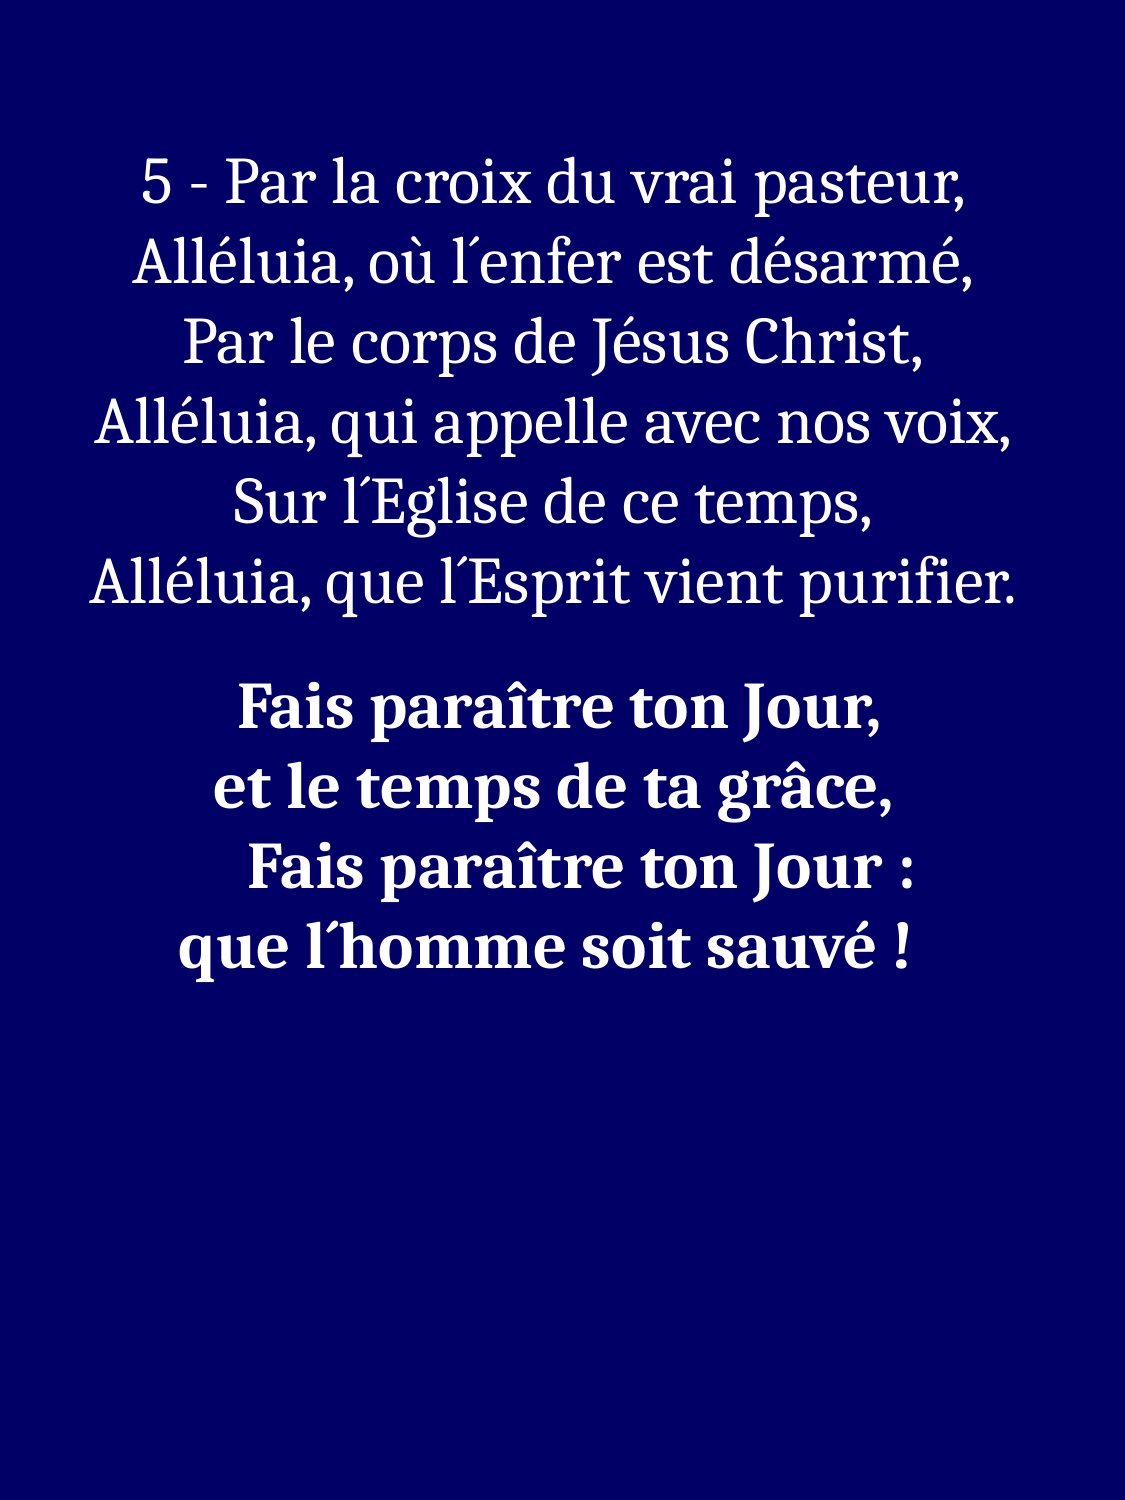

5 - Par la croix du vrai pasteur,
Alléluia, où l´enfer est désarmé,
Par le corps de Jésus Christ,
Alléluia, qui appelle avec nos voix,
Sur l´Eglise de ce temps,
Alléluia, que l´Esprit vient purifier.
 Fais paraître ton Jour,
et le temps de ta grâce,
Fais paraître ton Jour :
que l´homme soit sauvé !